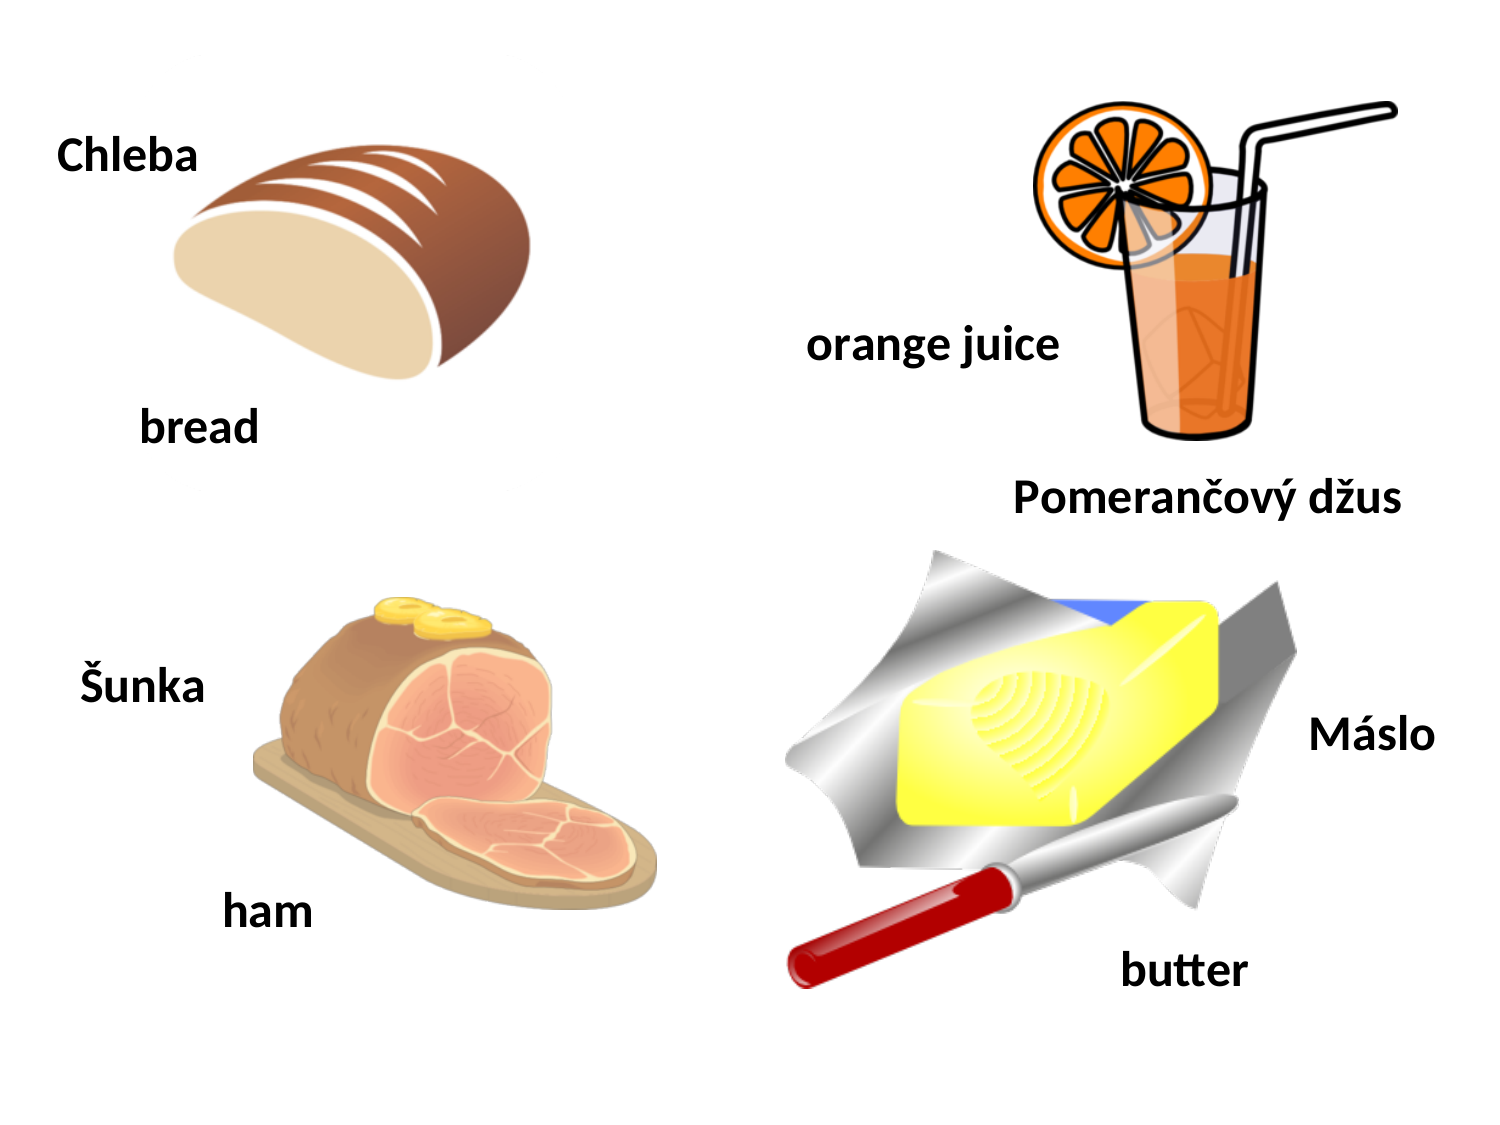

Chleba
orange juice
bread
Pomerančový džus
Šunka
Máslo
ham
butter